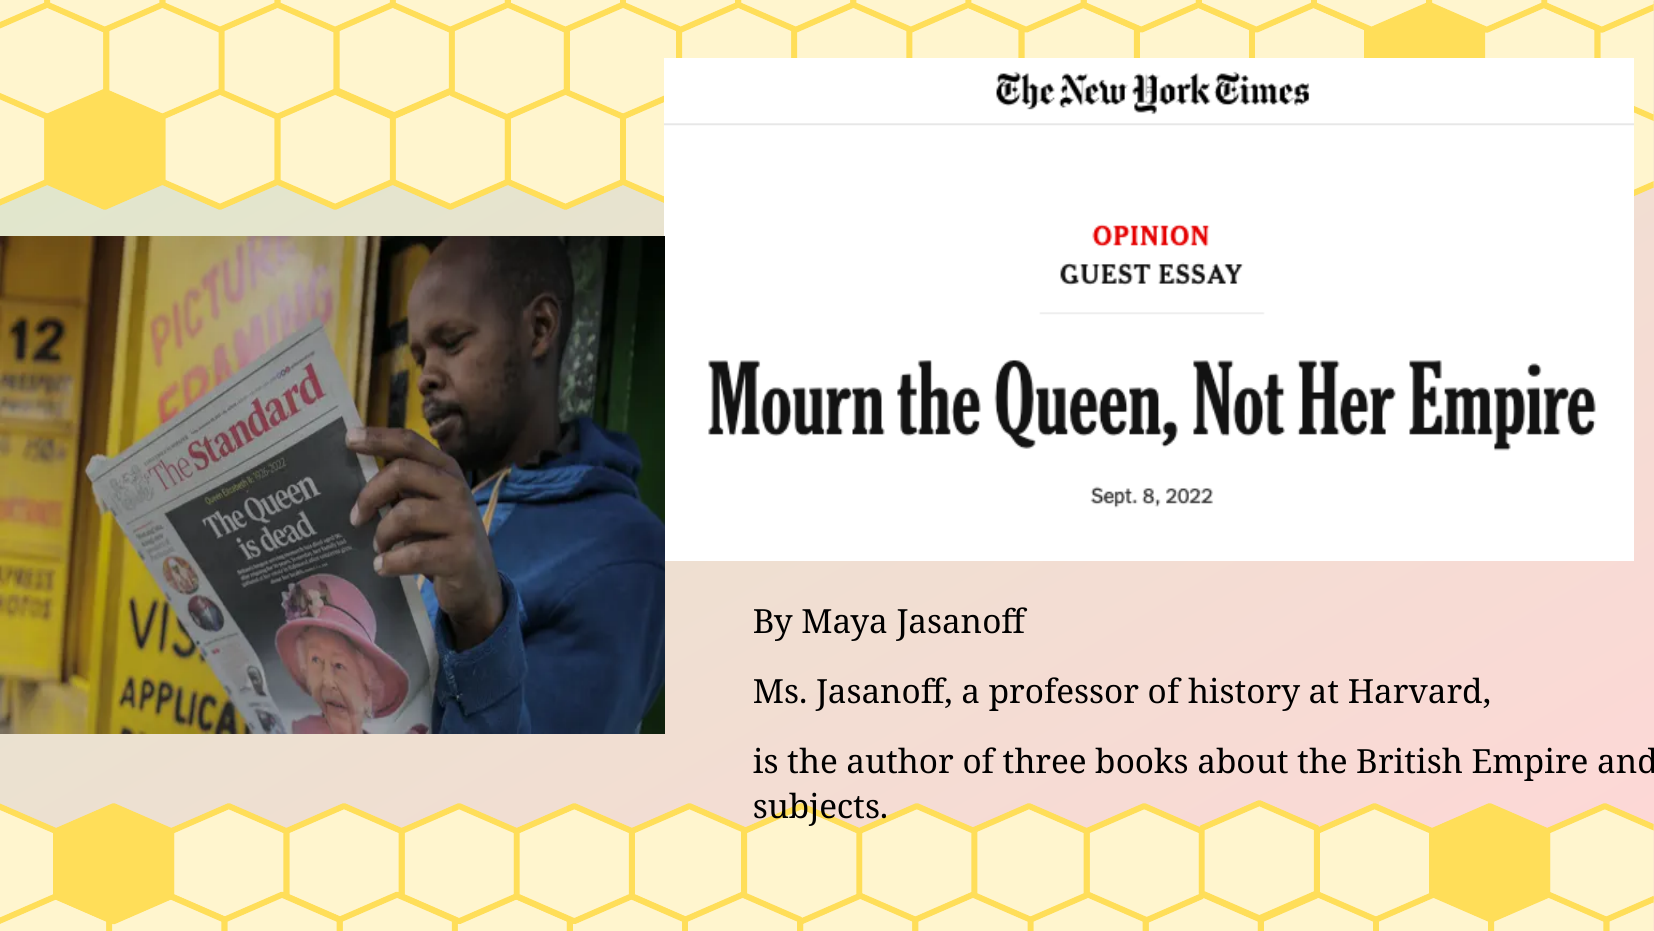

By Maya Jasanoff
Ms. Jasanoff, a professor of history at Harvard,
is the author of three books about the British Empire and its subjects.